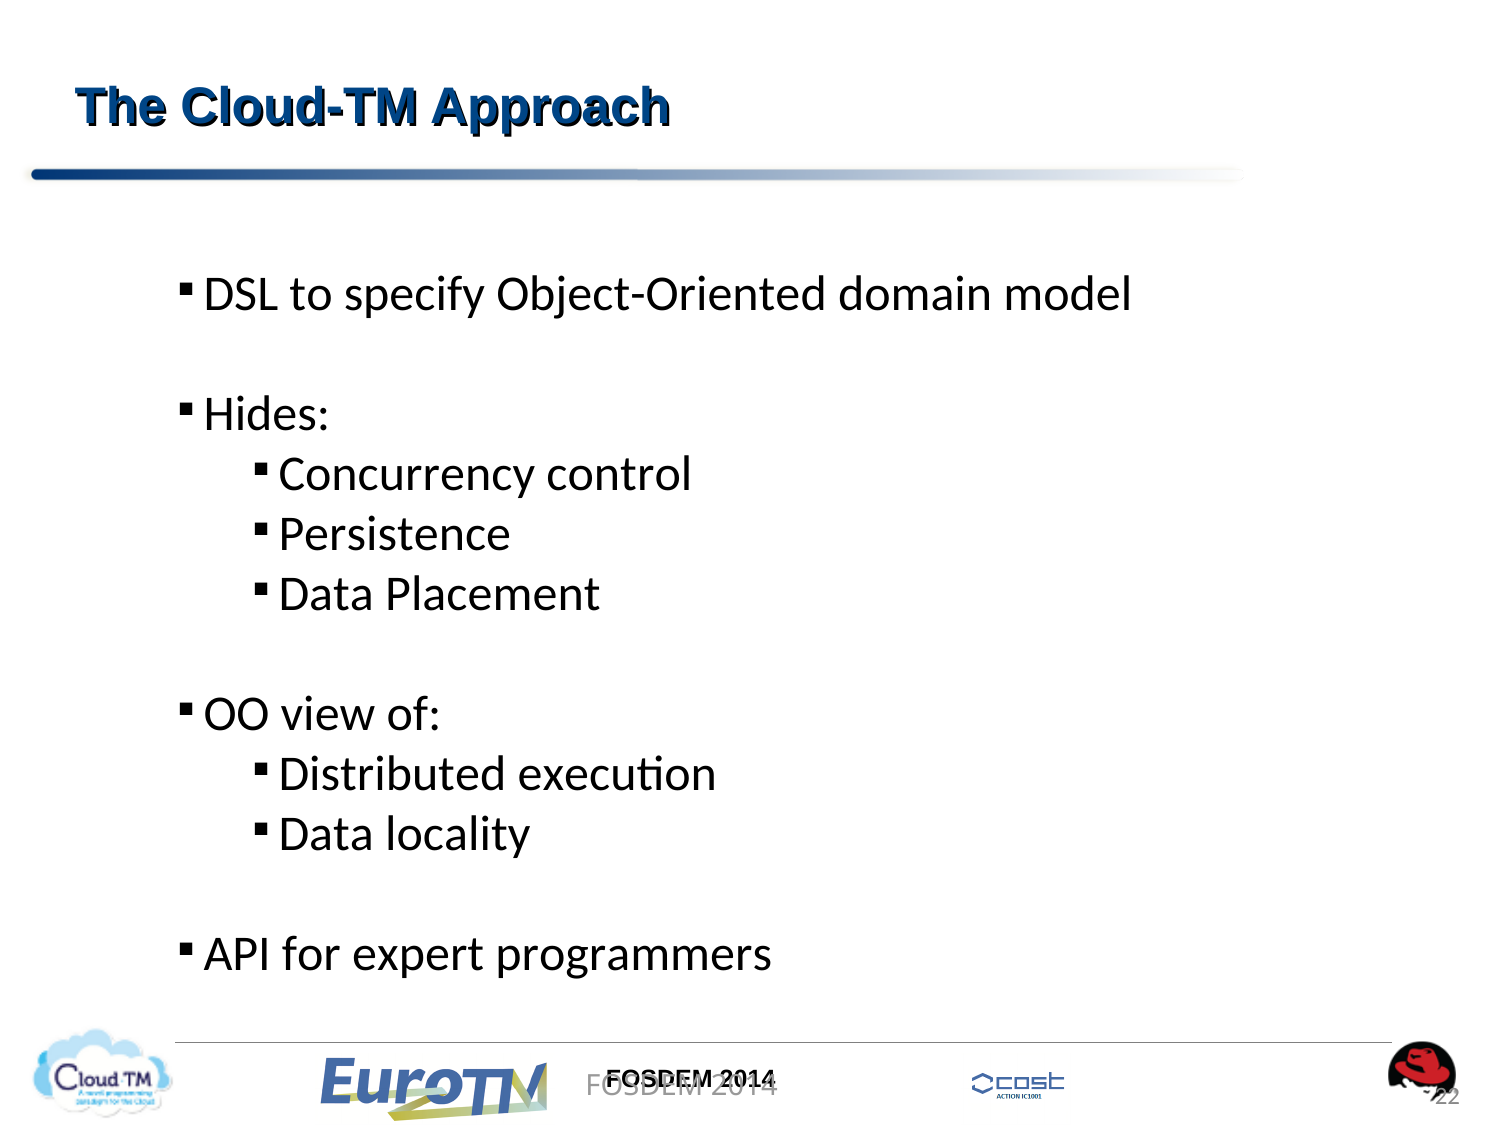

# The Cloud-TM Approach
 DSL to specify Object-Oriented domain model
 Hides:
 Concurrency control
 Persistence
 Data Placement
 OO view of:
 Distributed execution
 Data locality
 API for expert programmers
FOSDEM 2014